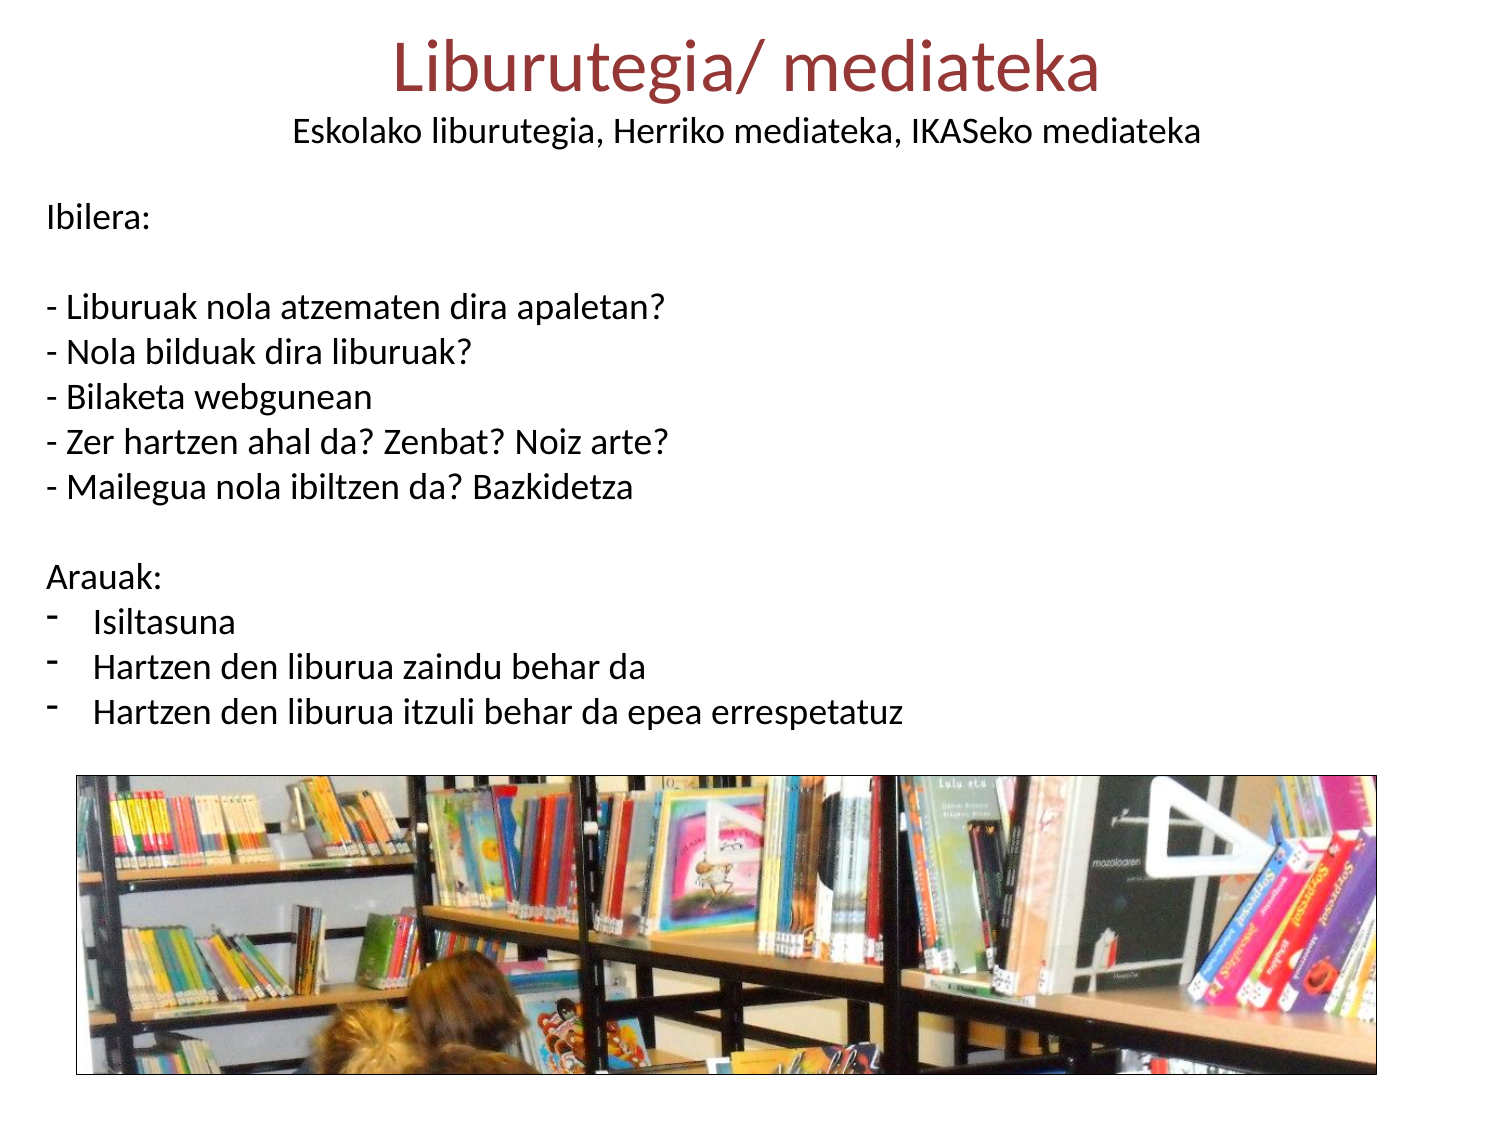

Liburutegia/ mediateka
Eskolako liburutegia, Herriko mediateka, IKASeko mediateka
Ibilera:
- Liburuak nola atzematen dira apaletan?
- Nola bilduak dira liburuak?
- Bilaketa webgunean
- Zer hartzen ahal da? Zenbat? Noiz arte?
- Mailegua nola ibiltzen da? Bazkidetza
Arauak:
Isiltasuna
Hartzen den liburua zaindu behar da
Hartzen den liburua itzuli behar da epea errespetatuz